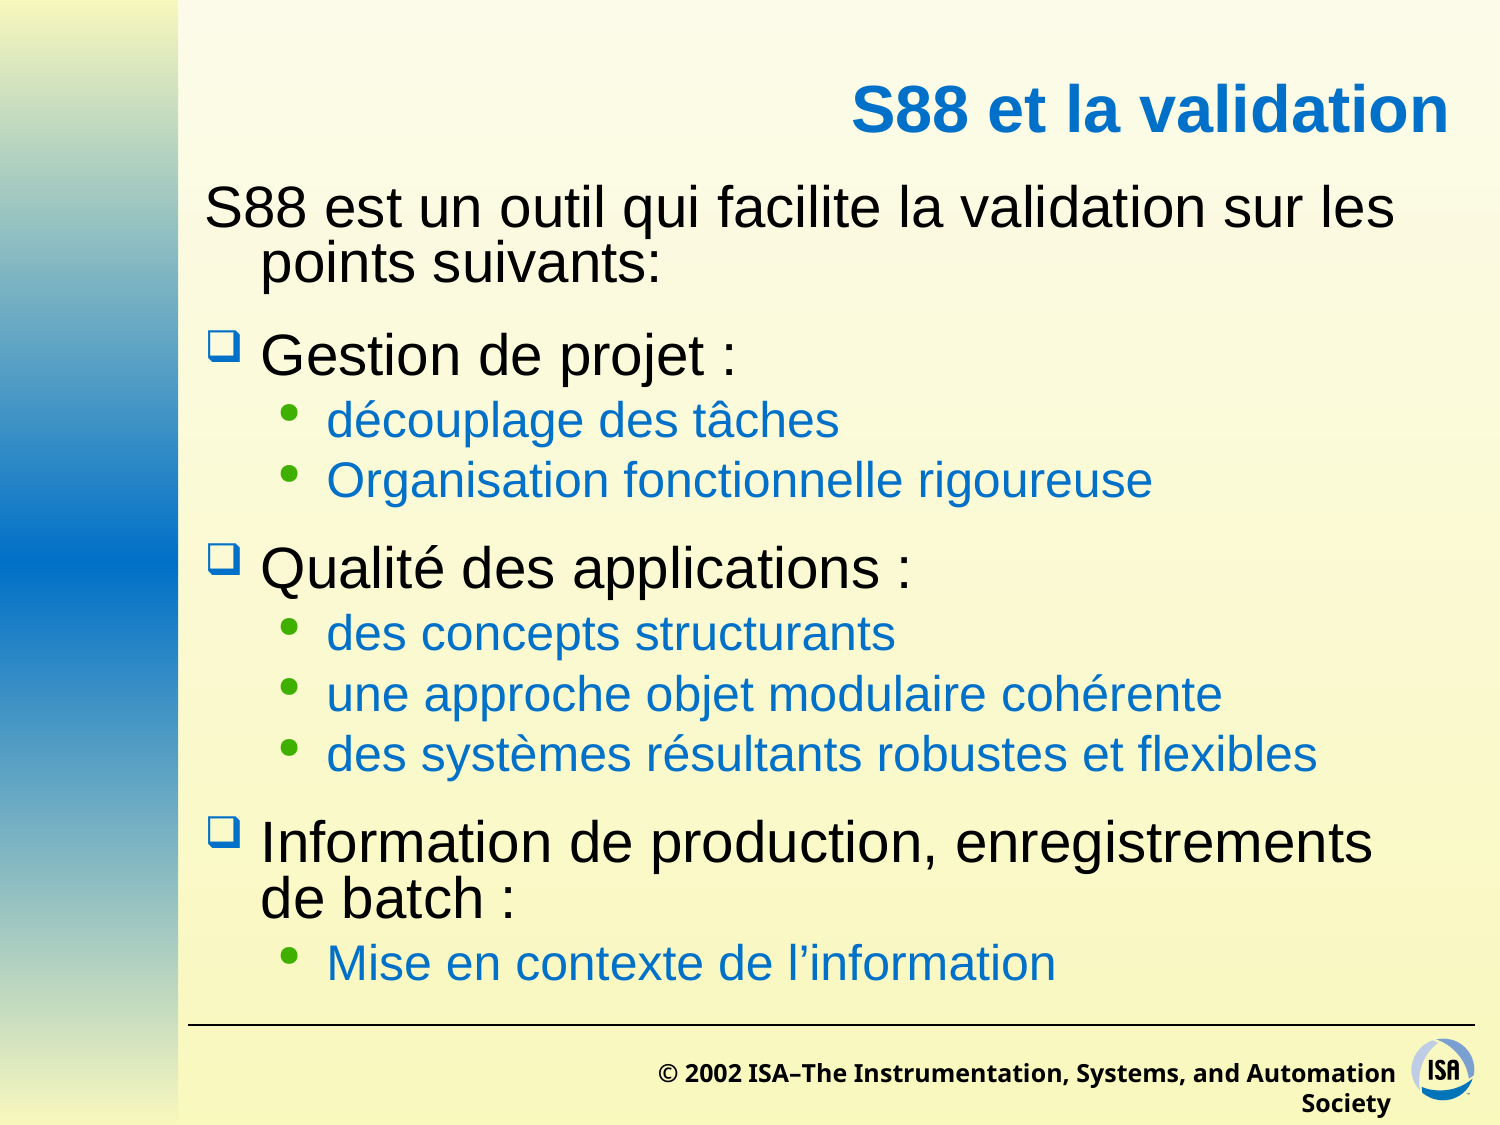

# S88 et la validation
S88 est un outil qui facilite la validation sur les points suivants:
Gestion de projet :
découplage des tâches
Organisation fonctionnelle rigoureuse
Qualité des applications :
des concepts structurants
une approche objet modulaire cohérente
des systèmes résultants robustes et flexibles
Information de production, enregistrements de batch :
Mise en contexte de l’information